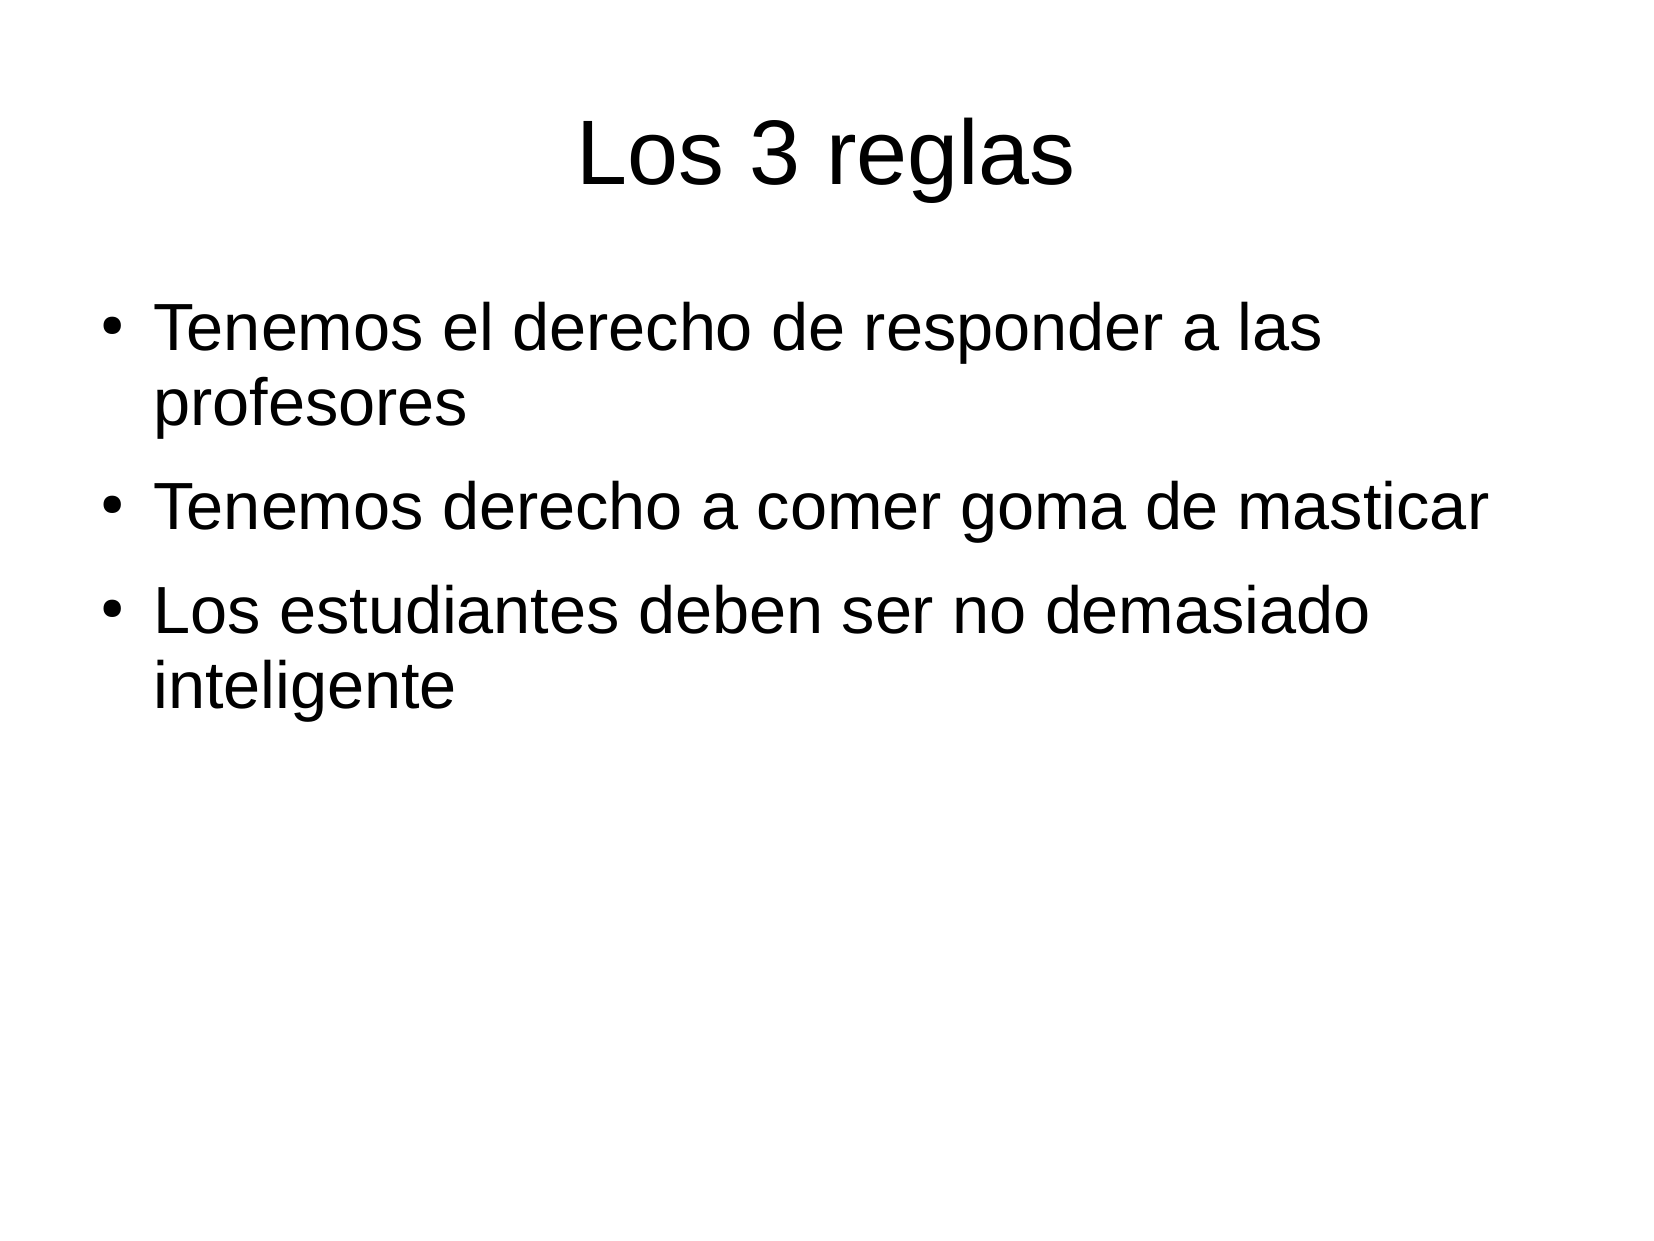

# Los 3 reglas
Tenemos el derecho de responder a las profesores
Tenemos derecho a comer goma de masticar
Los estudiantes deben ser no demasiado inteligente